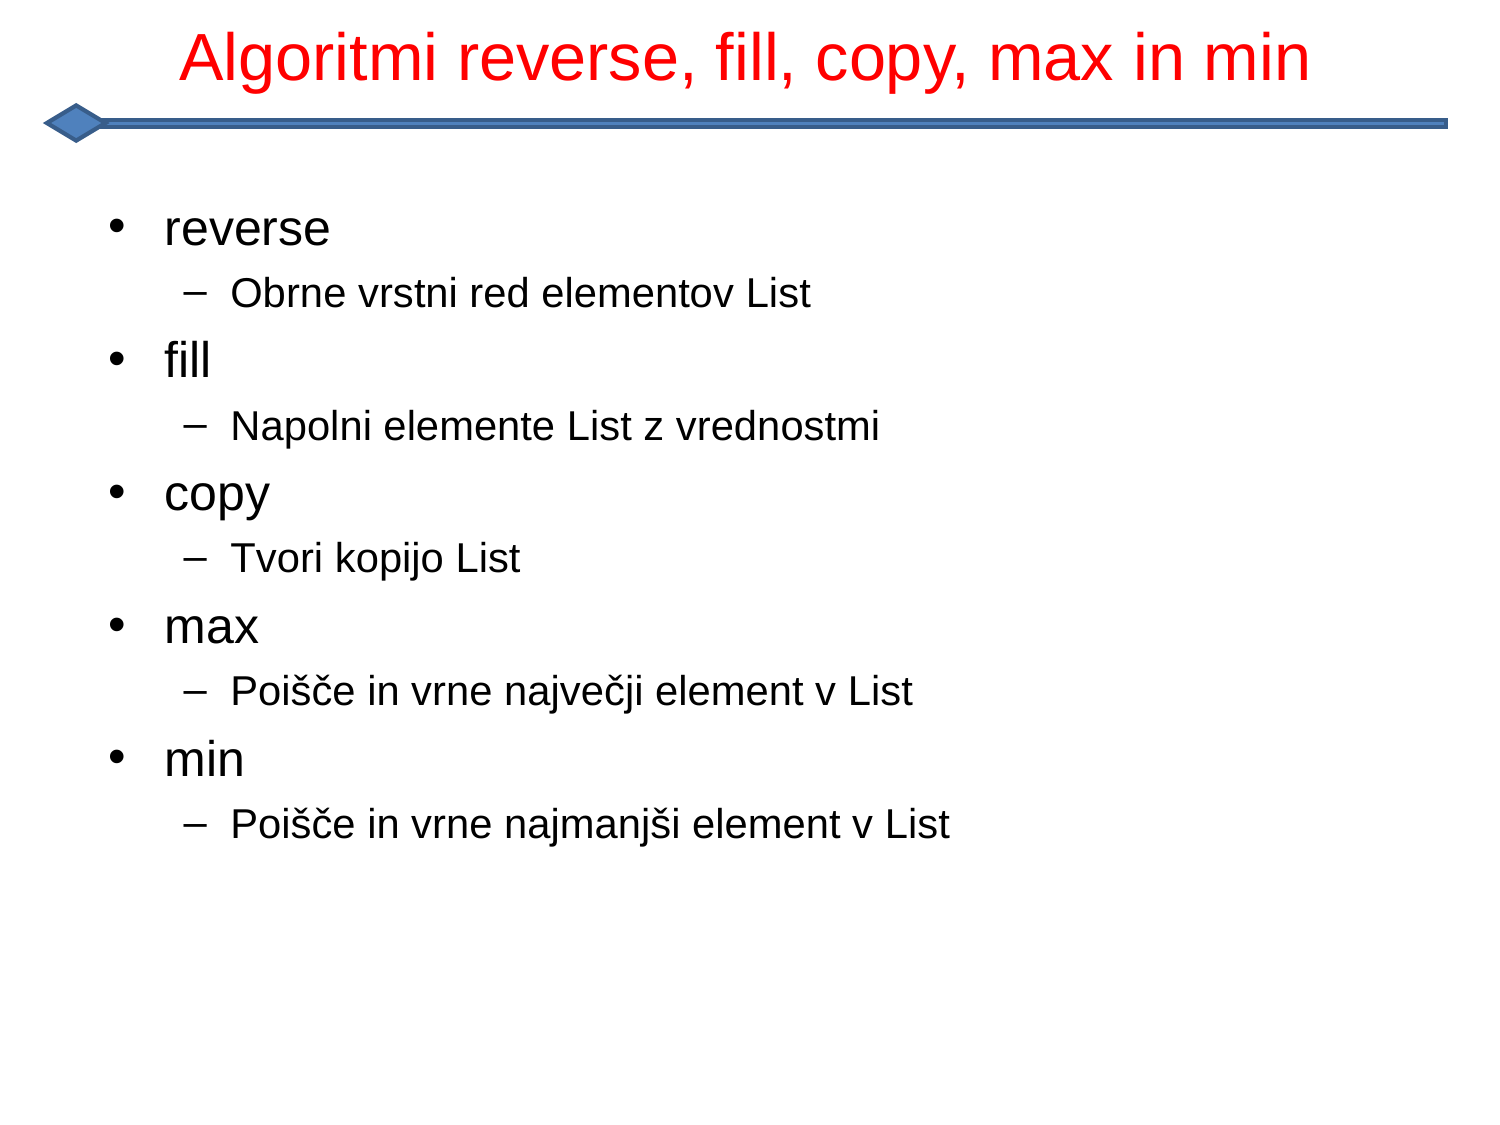

# Algoritmi reverse, fill, copy, max in min
reverse
Obrne vrstni red elementov List
fill
Napolni elemente List z vrednostmi
copy
Tvori kopijo List
max
Poišče in vrne največji element v List
min
Poišče in vrne najmanjši element v List